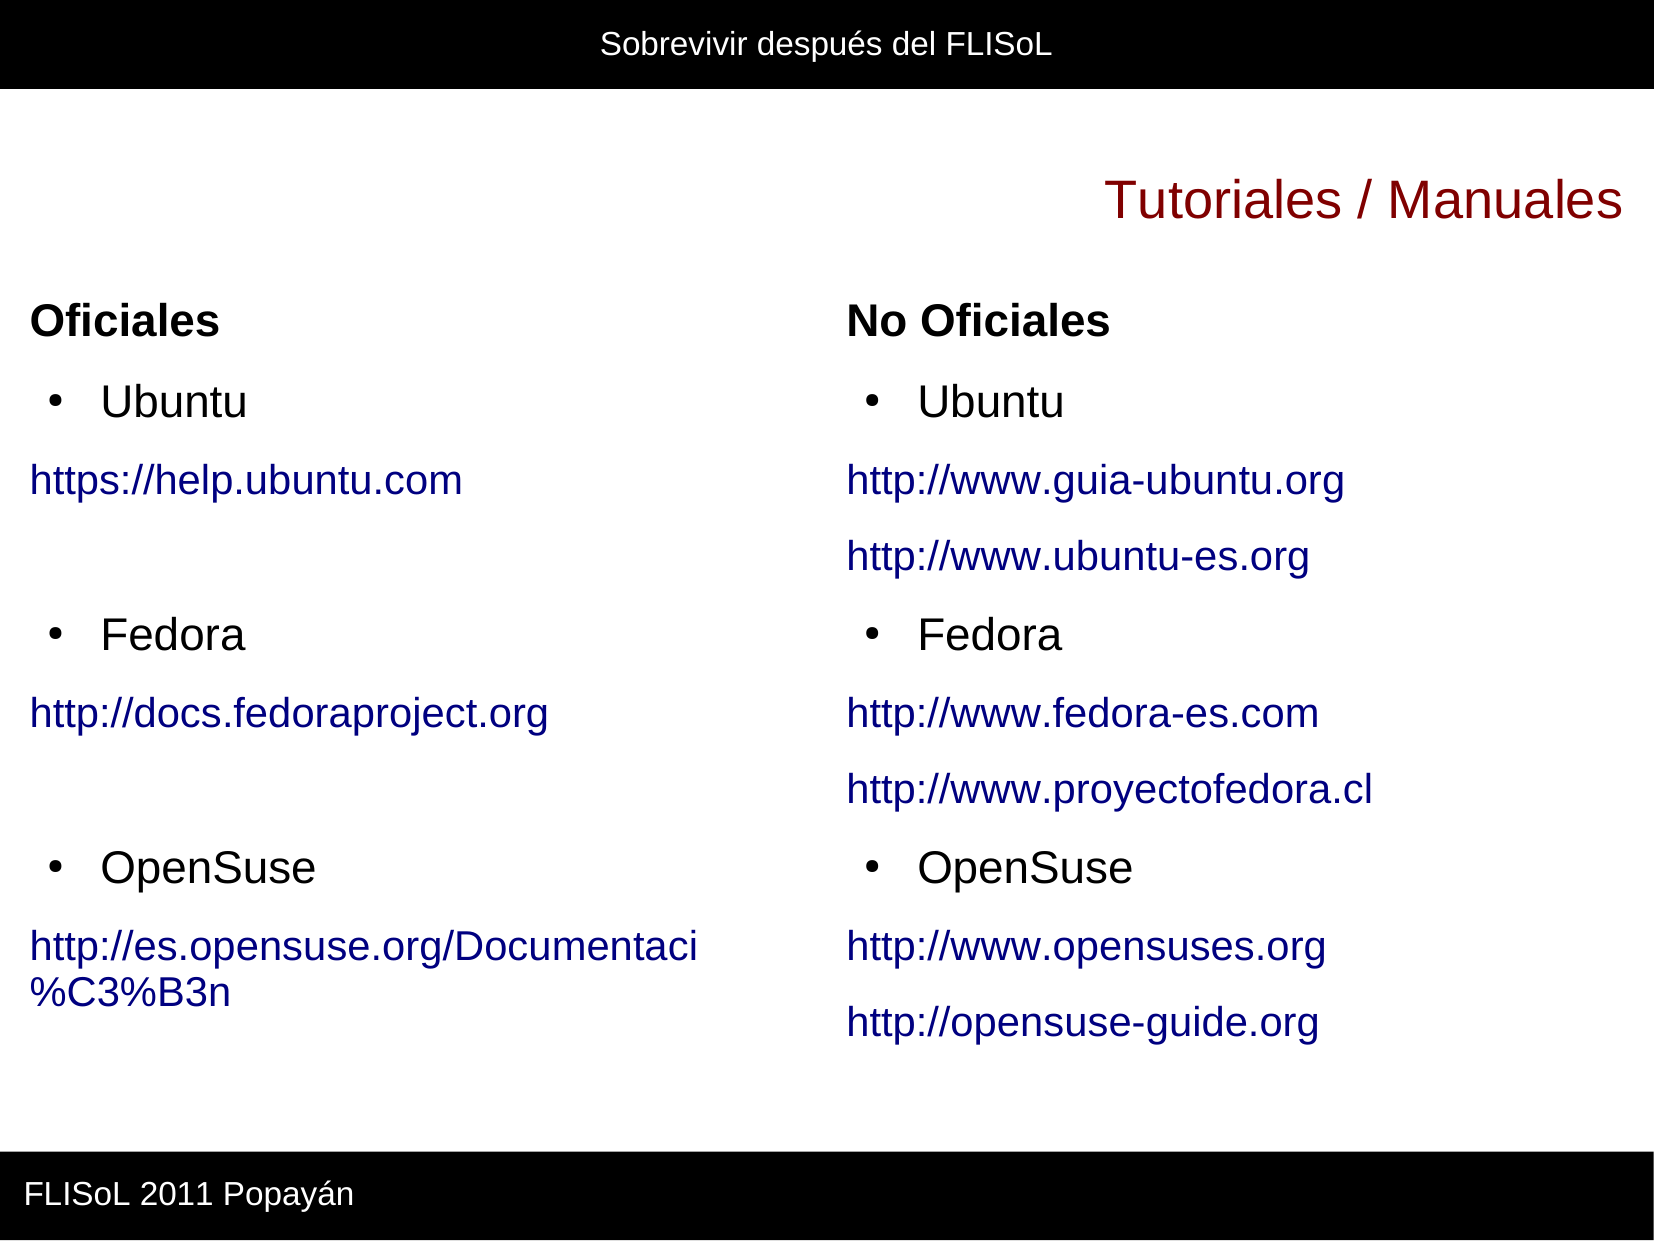

# Tutoriales / Manuales
Oficiales
Ubuntu
https://help.ubuntu.com
Fedora
http://docs.fedoraproject.org
OpenSuse
http://es.opensuse.org/Documentaci%C3%B3n
No Oficiales
Ubuntu
http://www.guia-ubuntu.org
http://www.ubuntu-es.org
Fedora
http://www.fedora-es.com
http://www.proyectofedora.cl
OpenSuse
http://www.opensuses.org
http://opensuse-guide.org